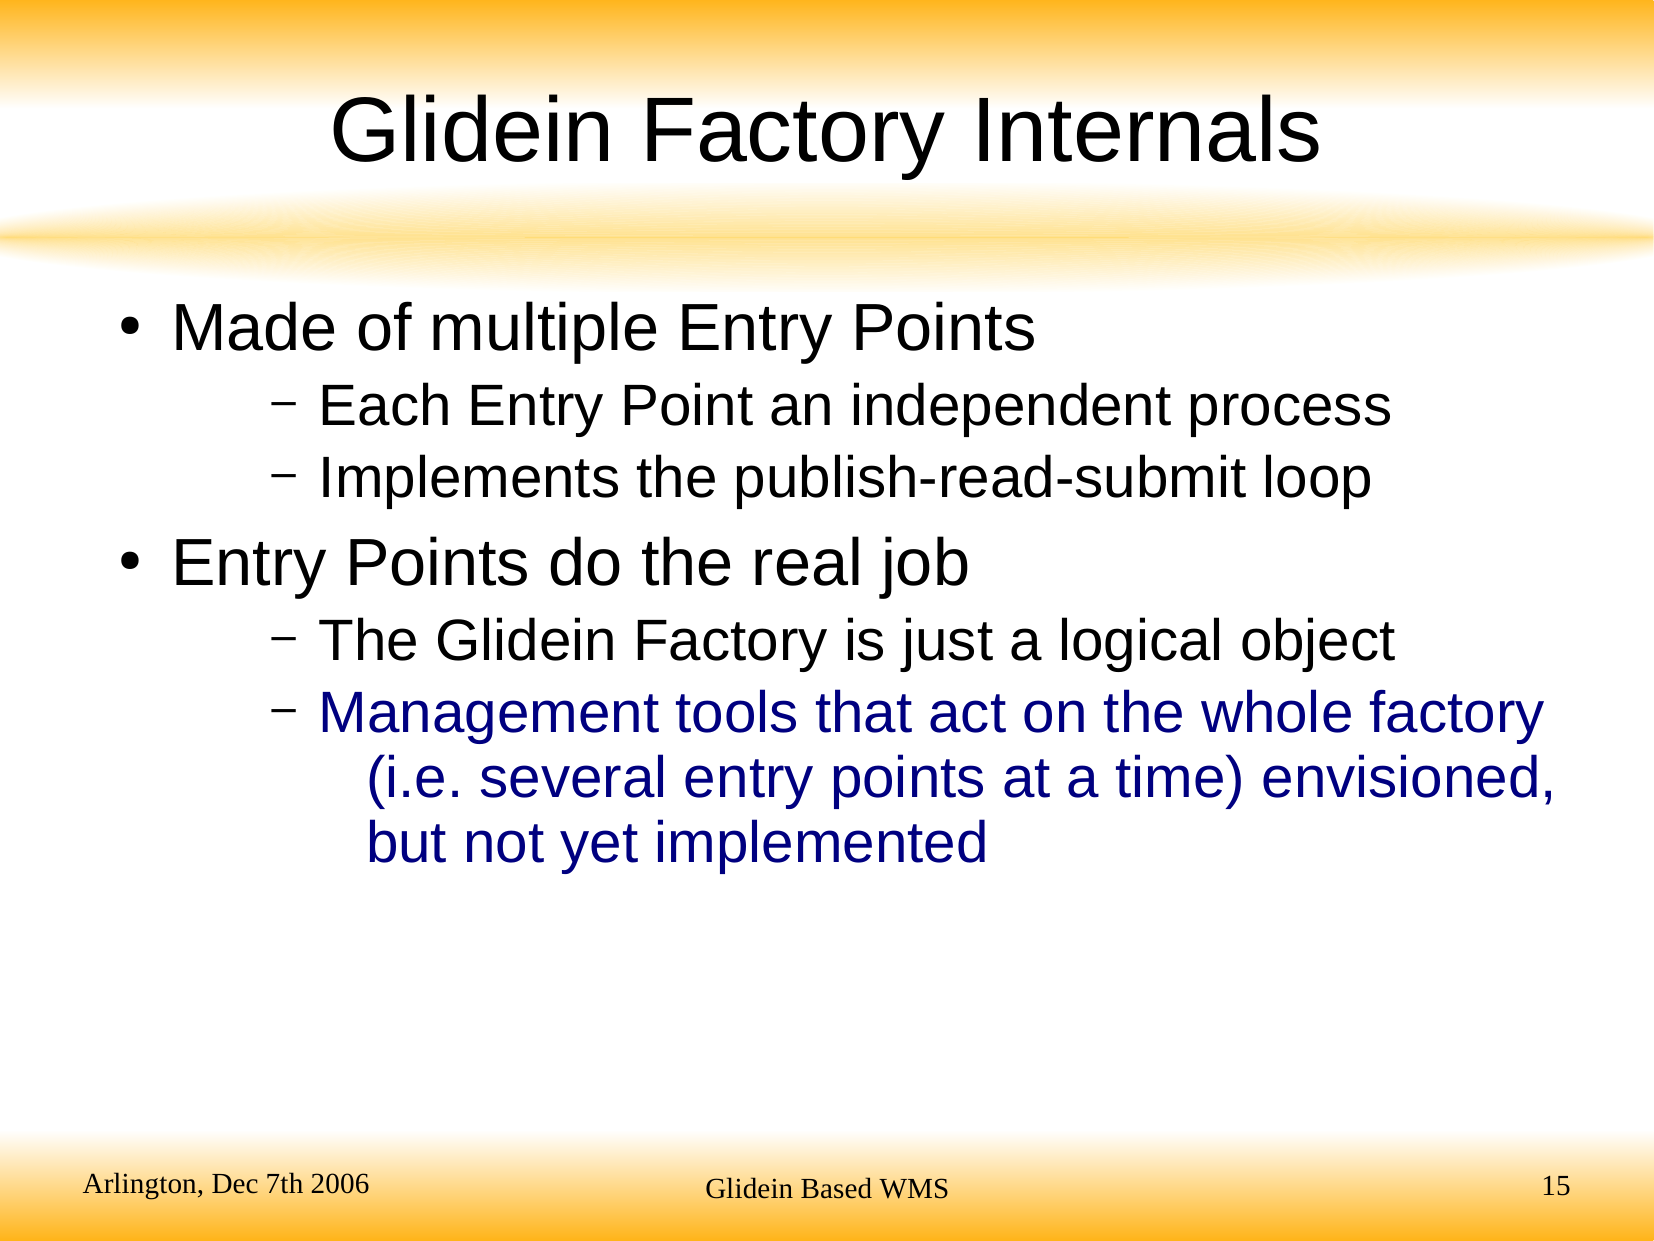

# Glidein Factory Internals
Made of multiple Entry Points
Each Entry Point an independent process
Implements the publish-read-submit loop
Entry Points do the real job
The Glidein Factory is just a logical object
Management tools that act on the whole factory
(i.e. several entry points at a time) envisioned, but not yet implemented
Arlington, Dec 7th 2006
15
Glidein Based WMS